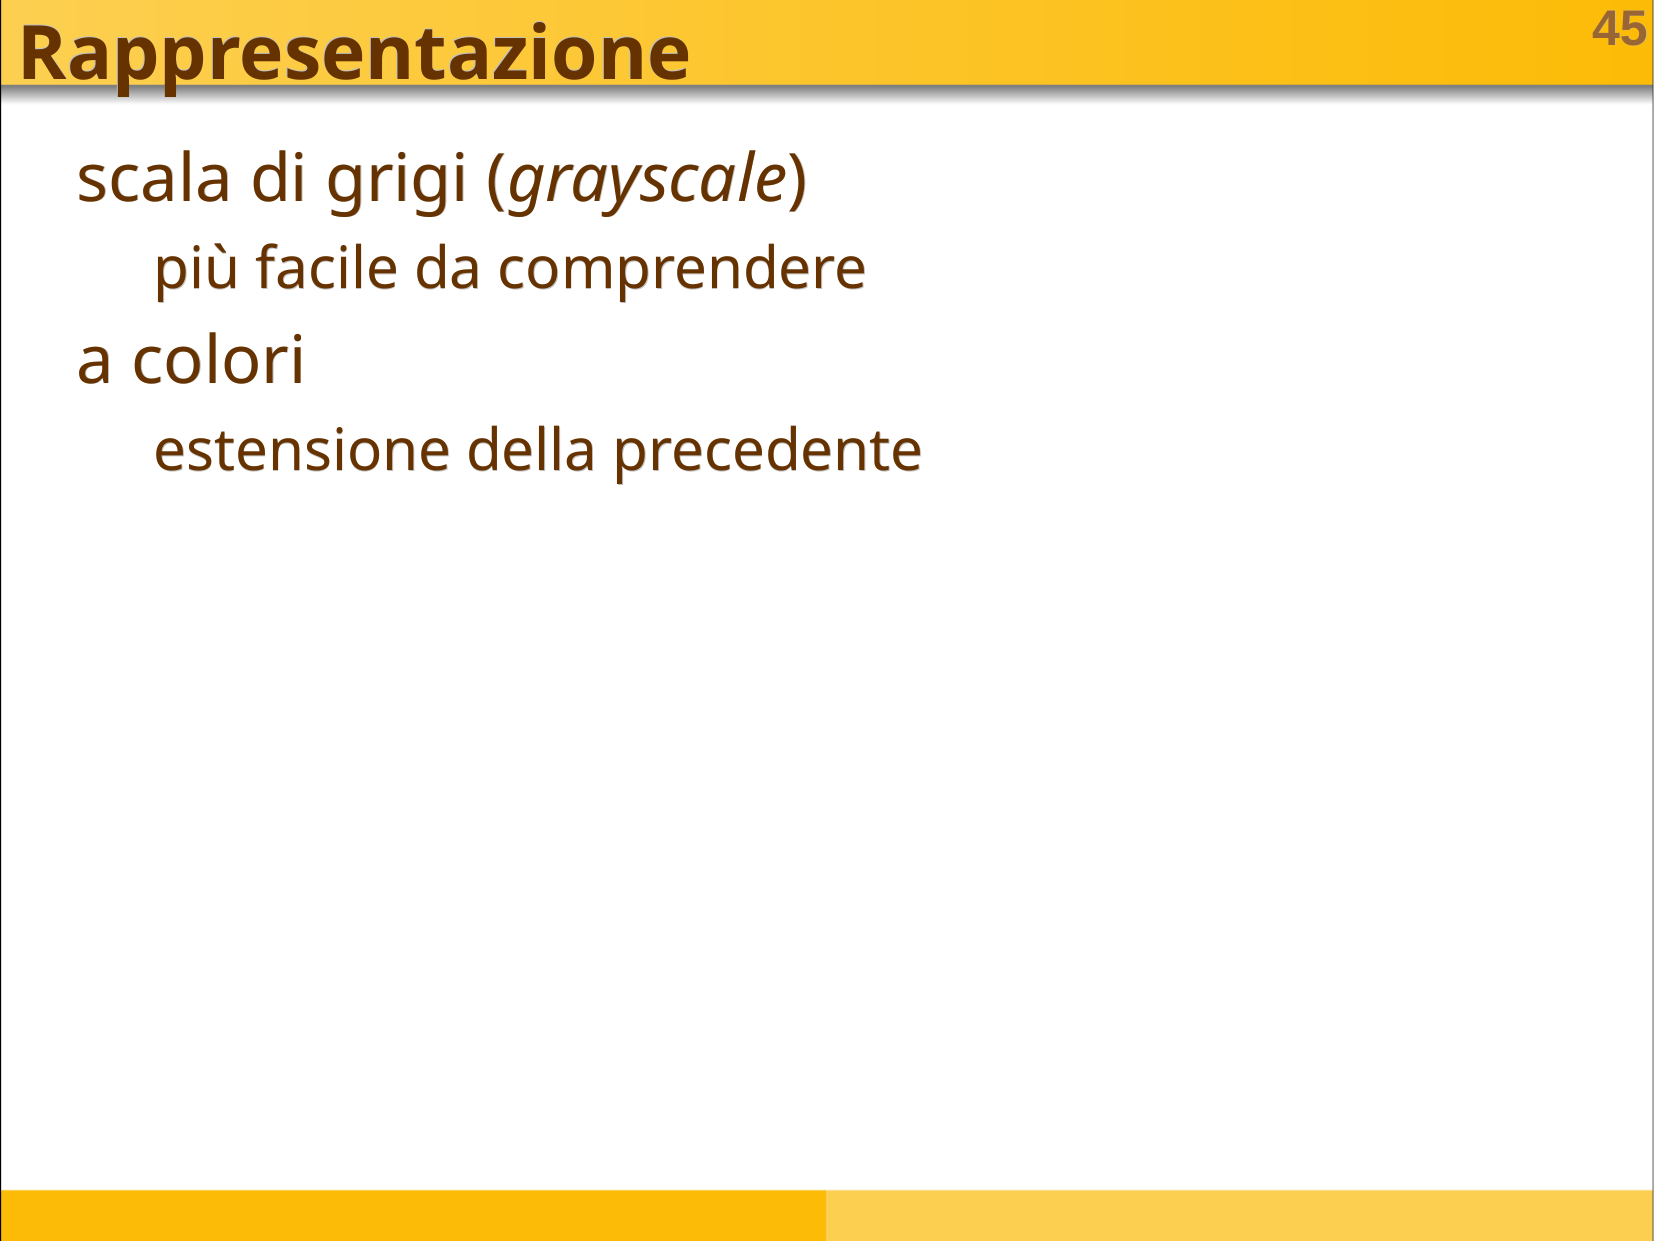

45
# Rappresentazione
scala di grigi (grayscale)
più facile da comprendere
a colori
estensione della precedente